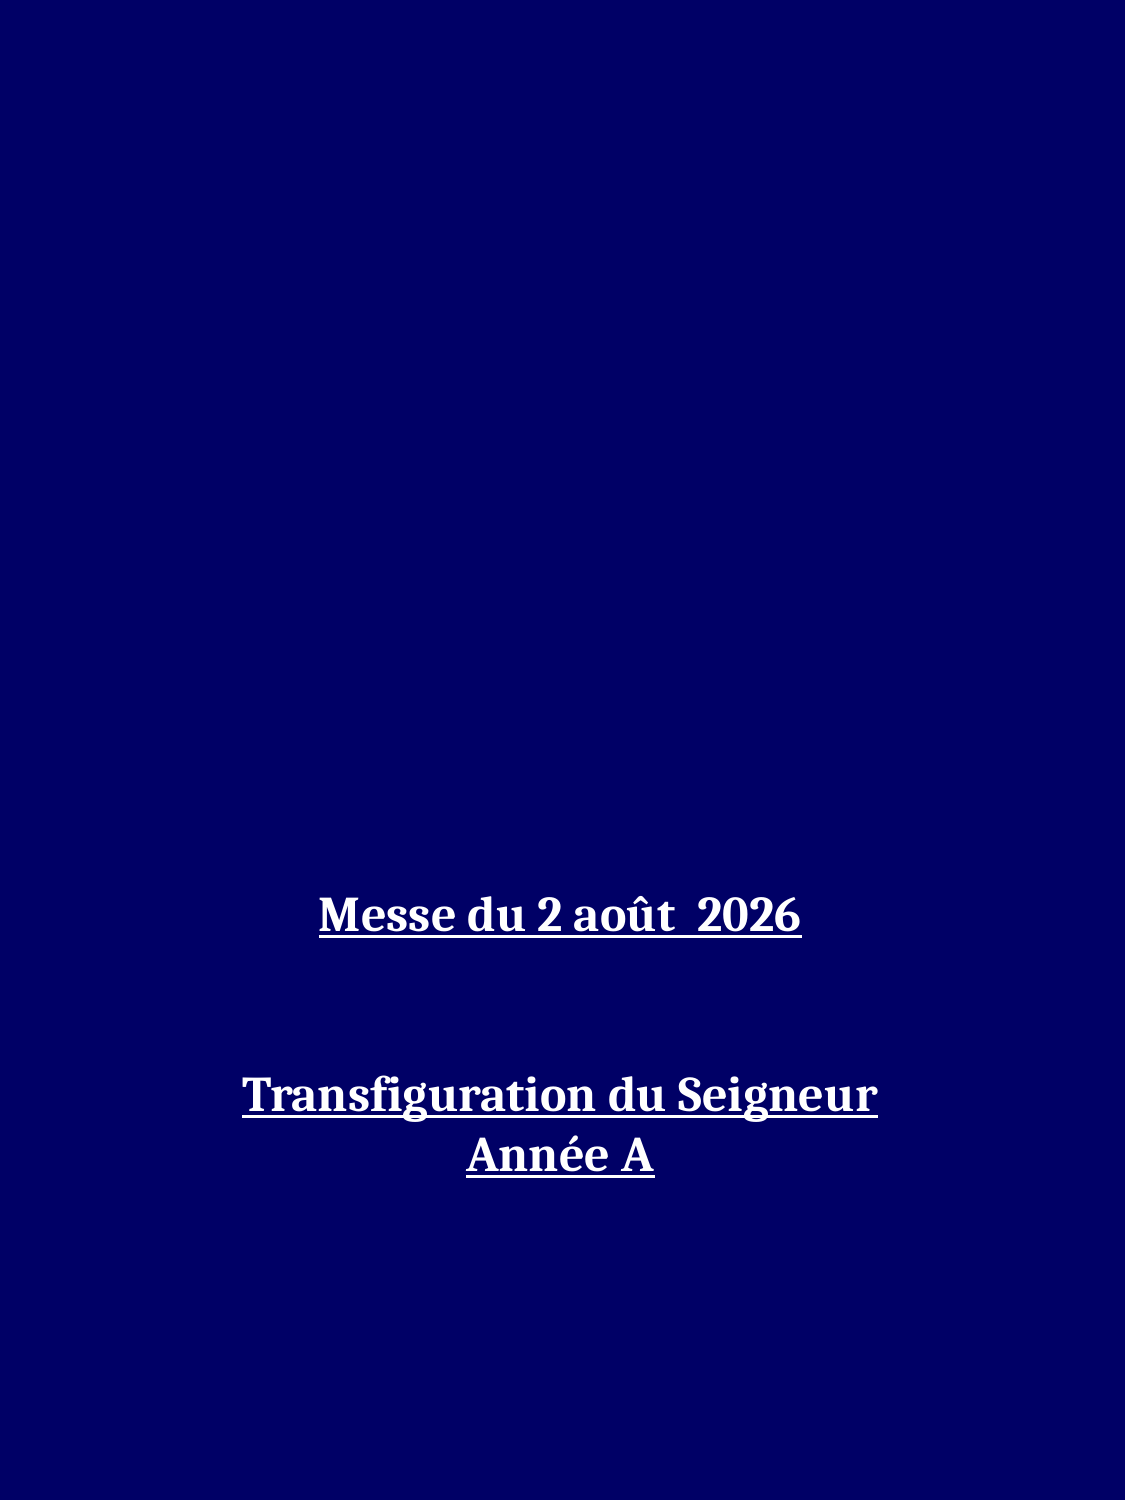

Messe du 2 août 2026
Transfiguration du Seigneur
Année A